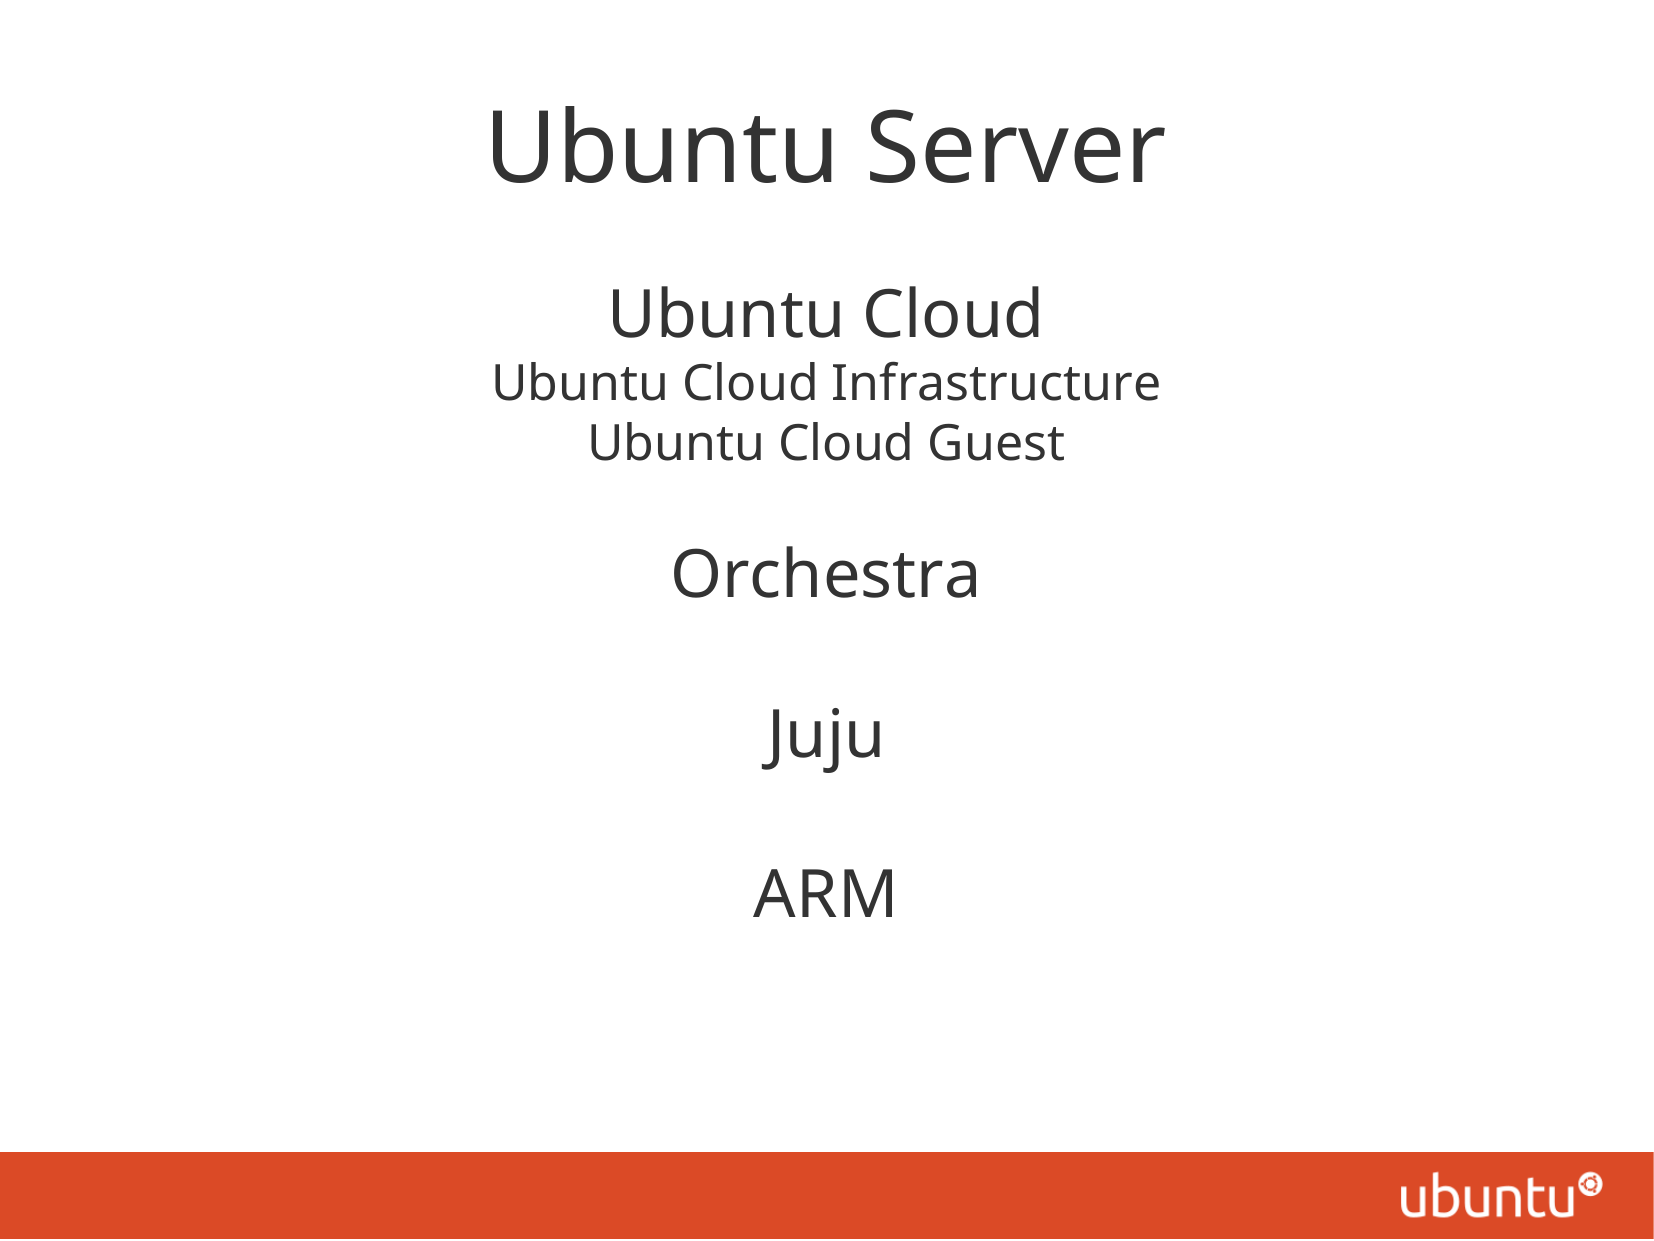

# Ubuntu Server
Ubuntu Cloud
Ubuntu Cloud Infrastructure
Ubuntu Cloud Guest
Orchestra
Juju
ARM